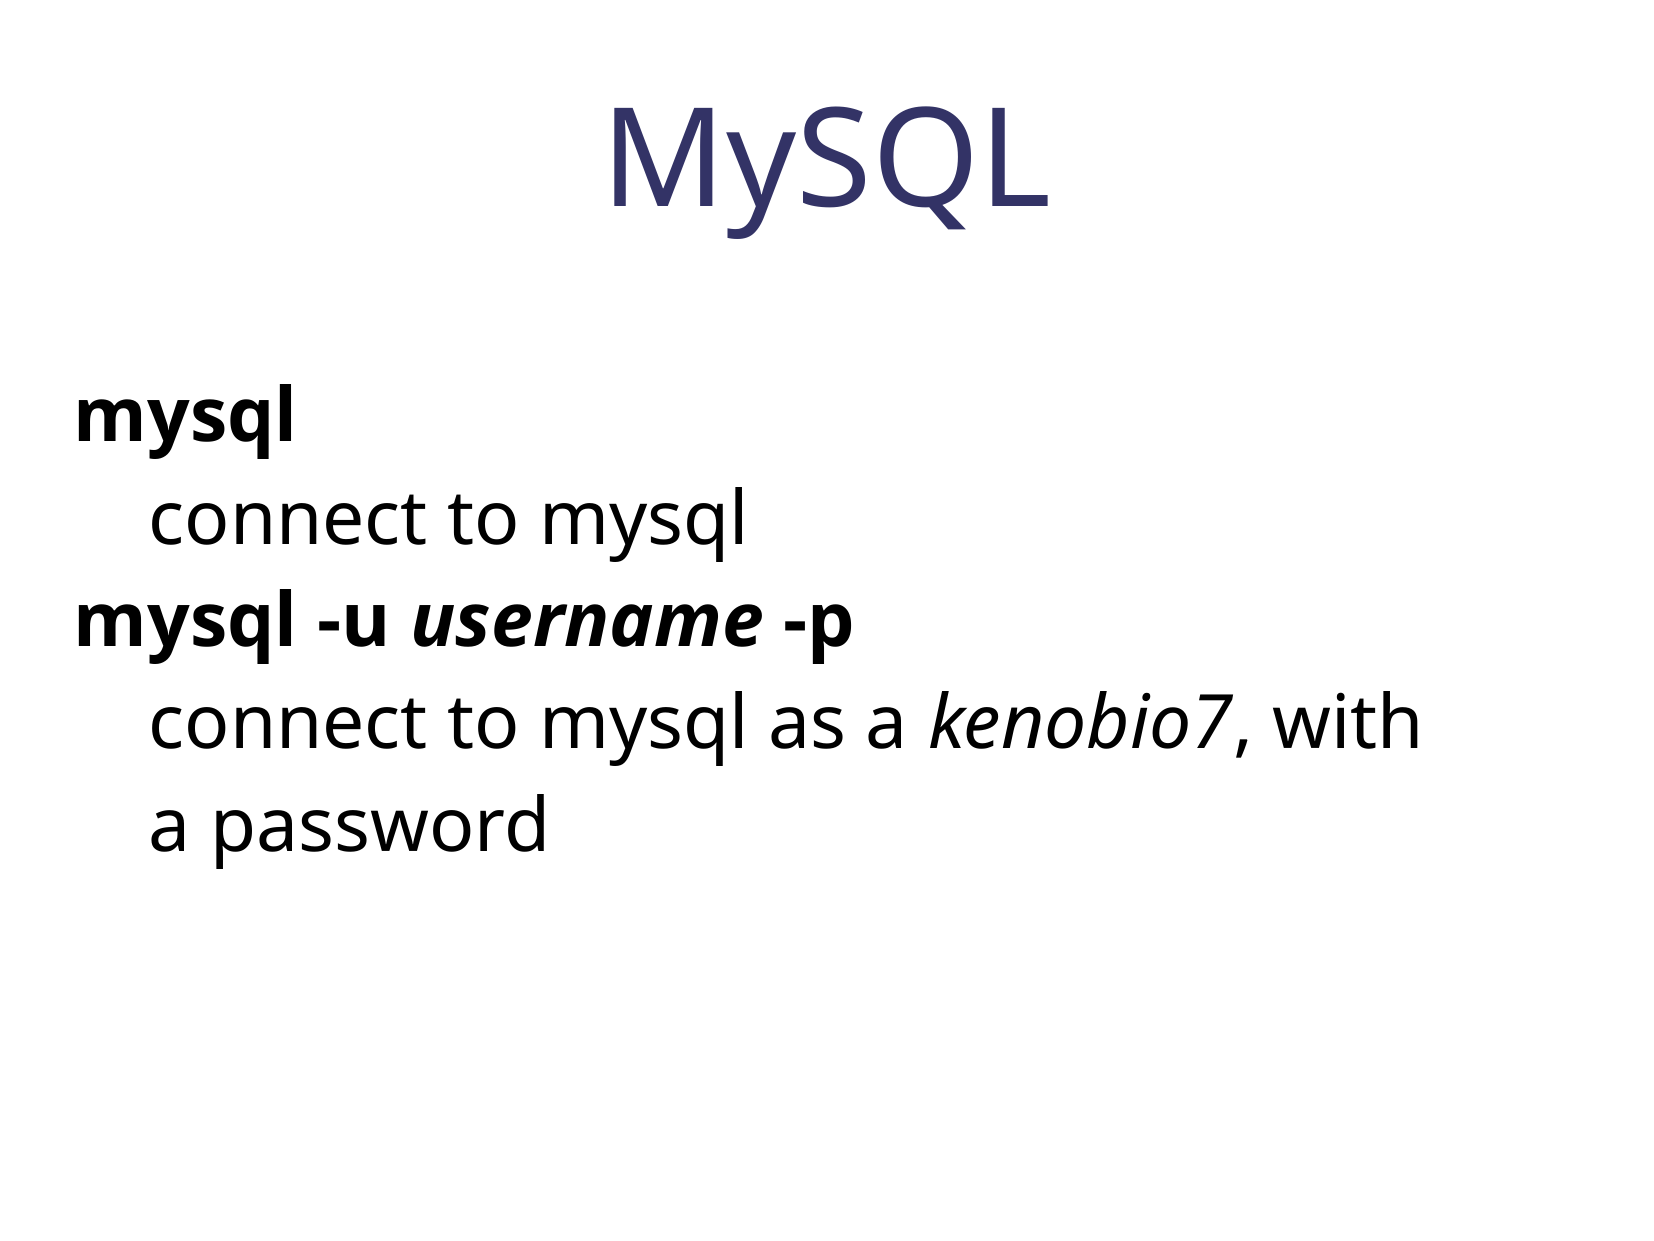

# MySQL
mysql
	connect to mysql
mysql -u username -p
	connect to mysql as a kenobio7, with
	a password